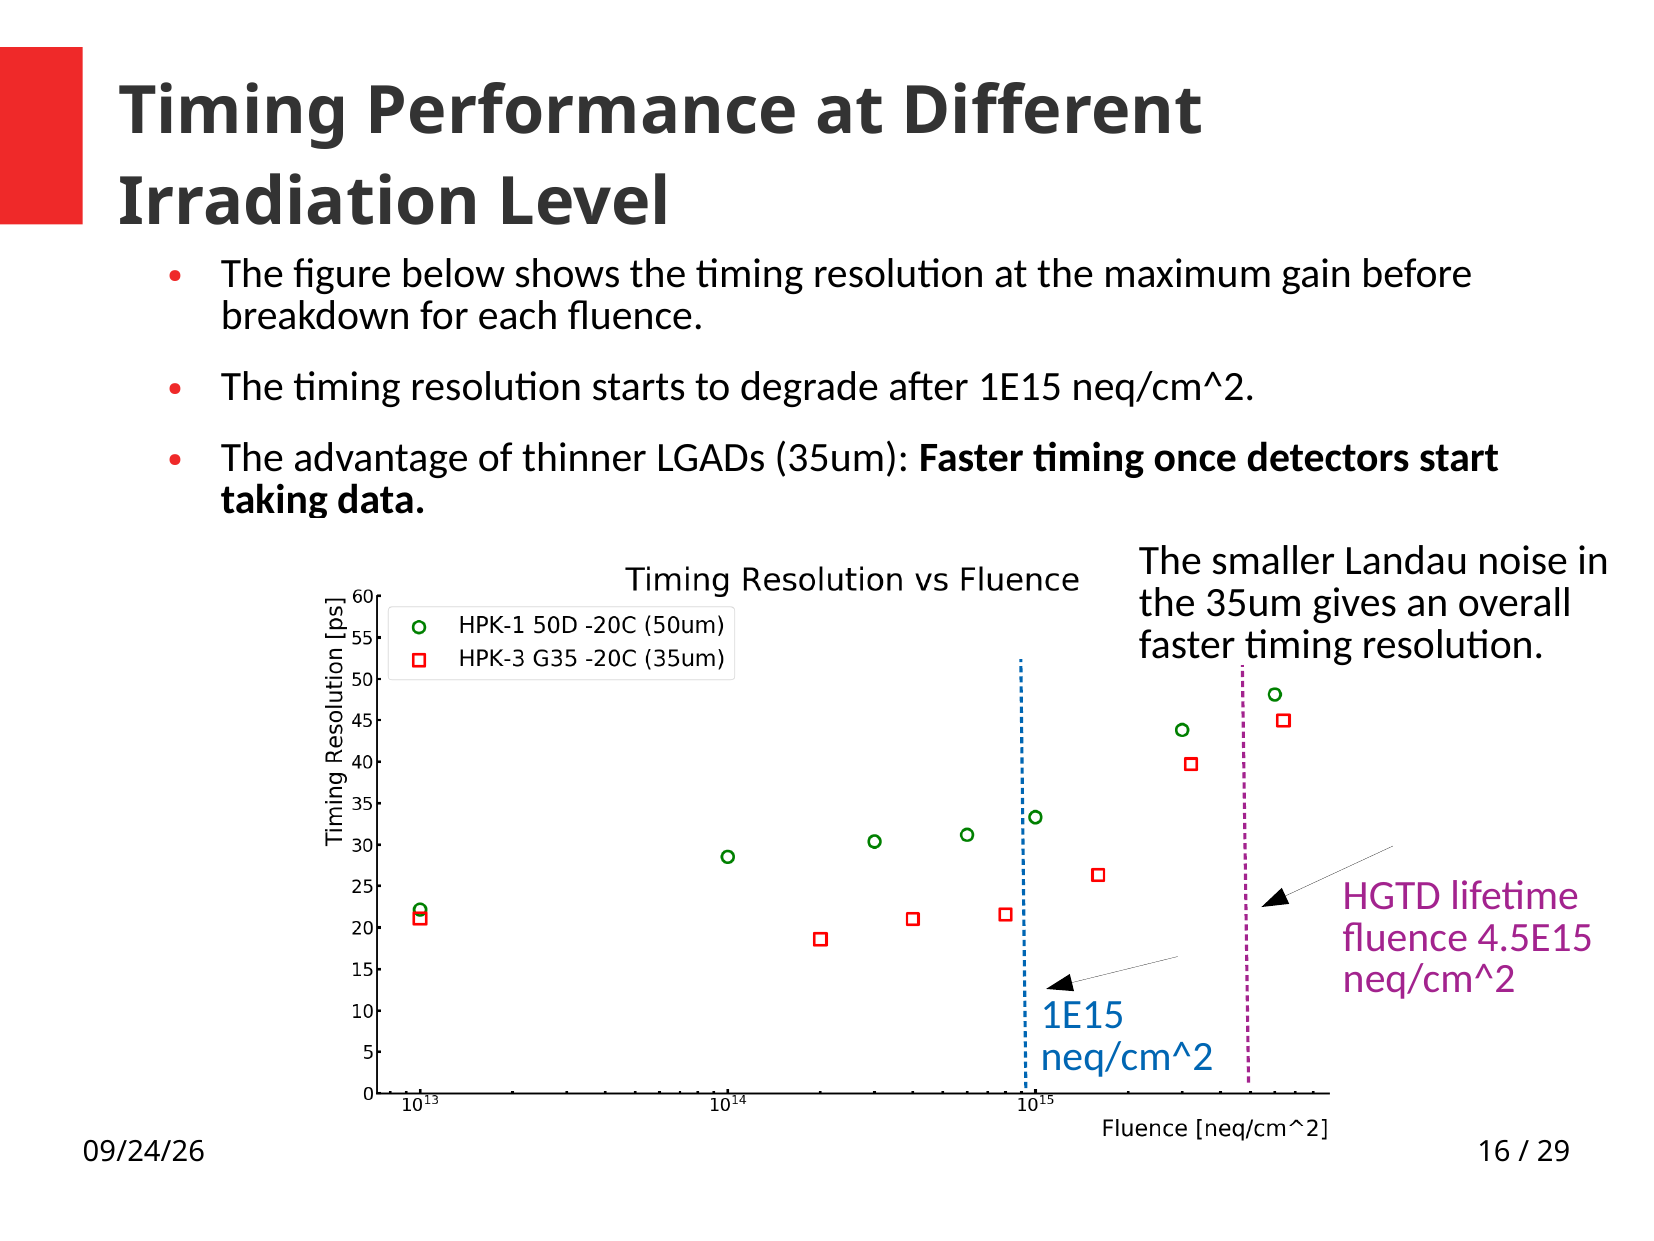

# Timing Performance at Different Irradiation Level
The figure below shows the timing resolution at the maximum gain before breakdown for each fluence.
The timing resolution starts to degrade after 1E15 neq/cm^2.
The advantage of thinner LGADs (35um): Faster timing once detectors start taking data.
The smaller Landau noise in the 35um gives an overall faster timing resolution.
HGTD lifetime fluence 4.5E15 neq/cm^2
1E15 neq/cm^2
ULITIMA 2018
16